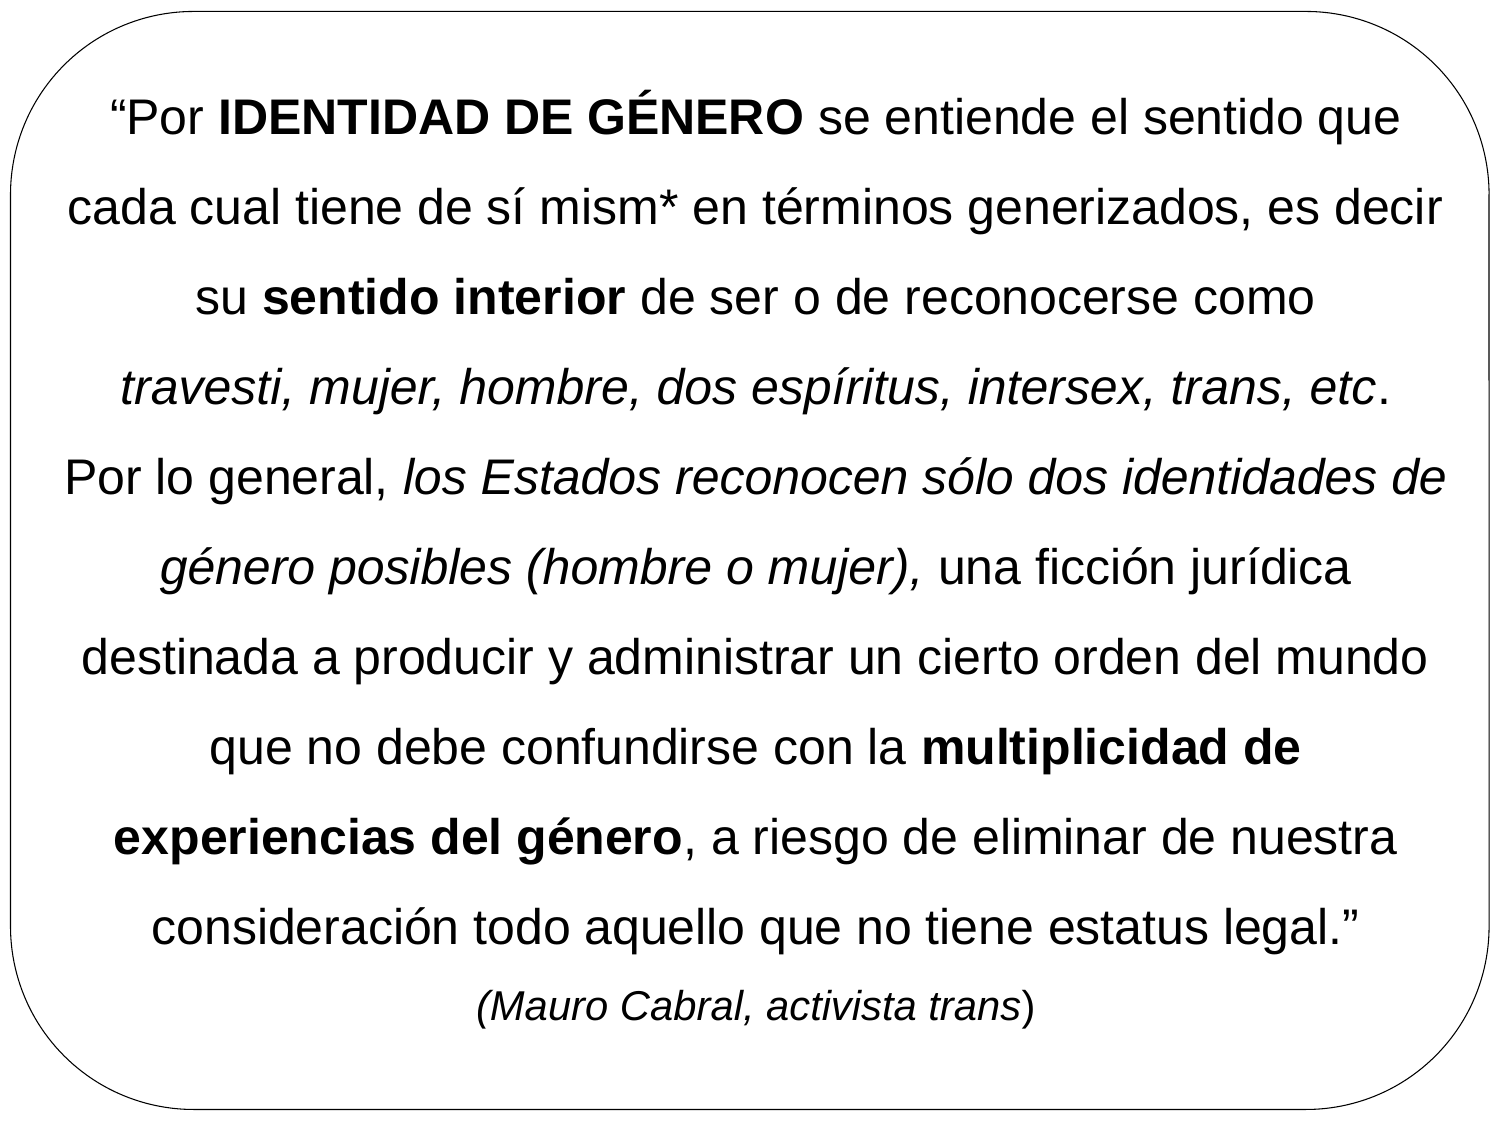

“Por IDENTIDAD DE GÉNERO se entiende el sentido que cada cual tiene de sí mism* en términos generizados, es decir su sentido interior de ser o de reconocerse como
 travesti, mujer, hombre, dos espíritus, intersex, trans, etc.
Por lo general, los Estados reconocen sólo dos identidades de género posibles (hombre o mujer), una ficción jurídica destinada a producir y administrar un cierto orden del mundo que no debe confundirse con la multiplicidad de experiencias del género, a riesgo de eliminar de nuestra consideración todo aquello que no tiene estatus legal.”
(Mauro Cabral, activista trans)